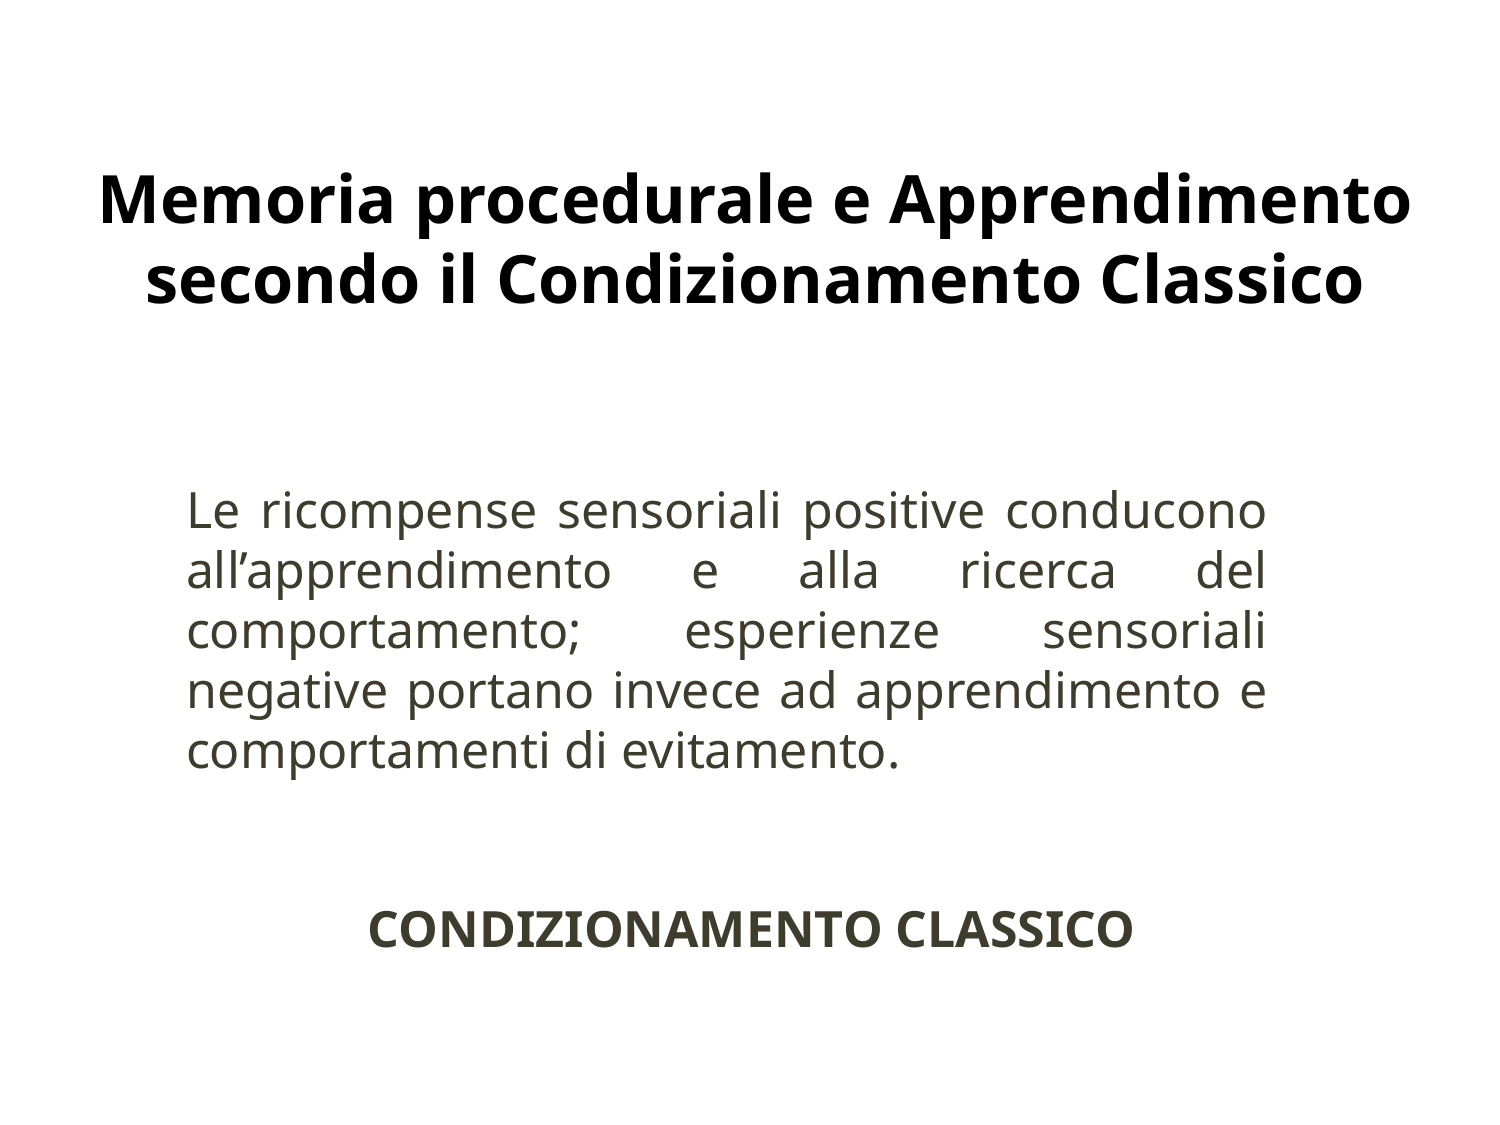

# Memoria procedurale e Apprendimento secondo il Condizionamento Classico
Le ricompense sensoriali positive conducono all’apprendimento e alla ricerca del comportamento; esperienze sensoriali negative portano invece ad apprendimento e comportamenti di evitamento.
 CONDIZIONAMENTO CLASSICO